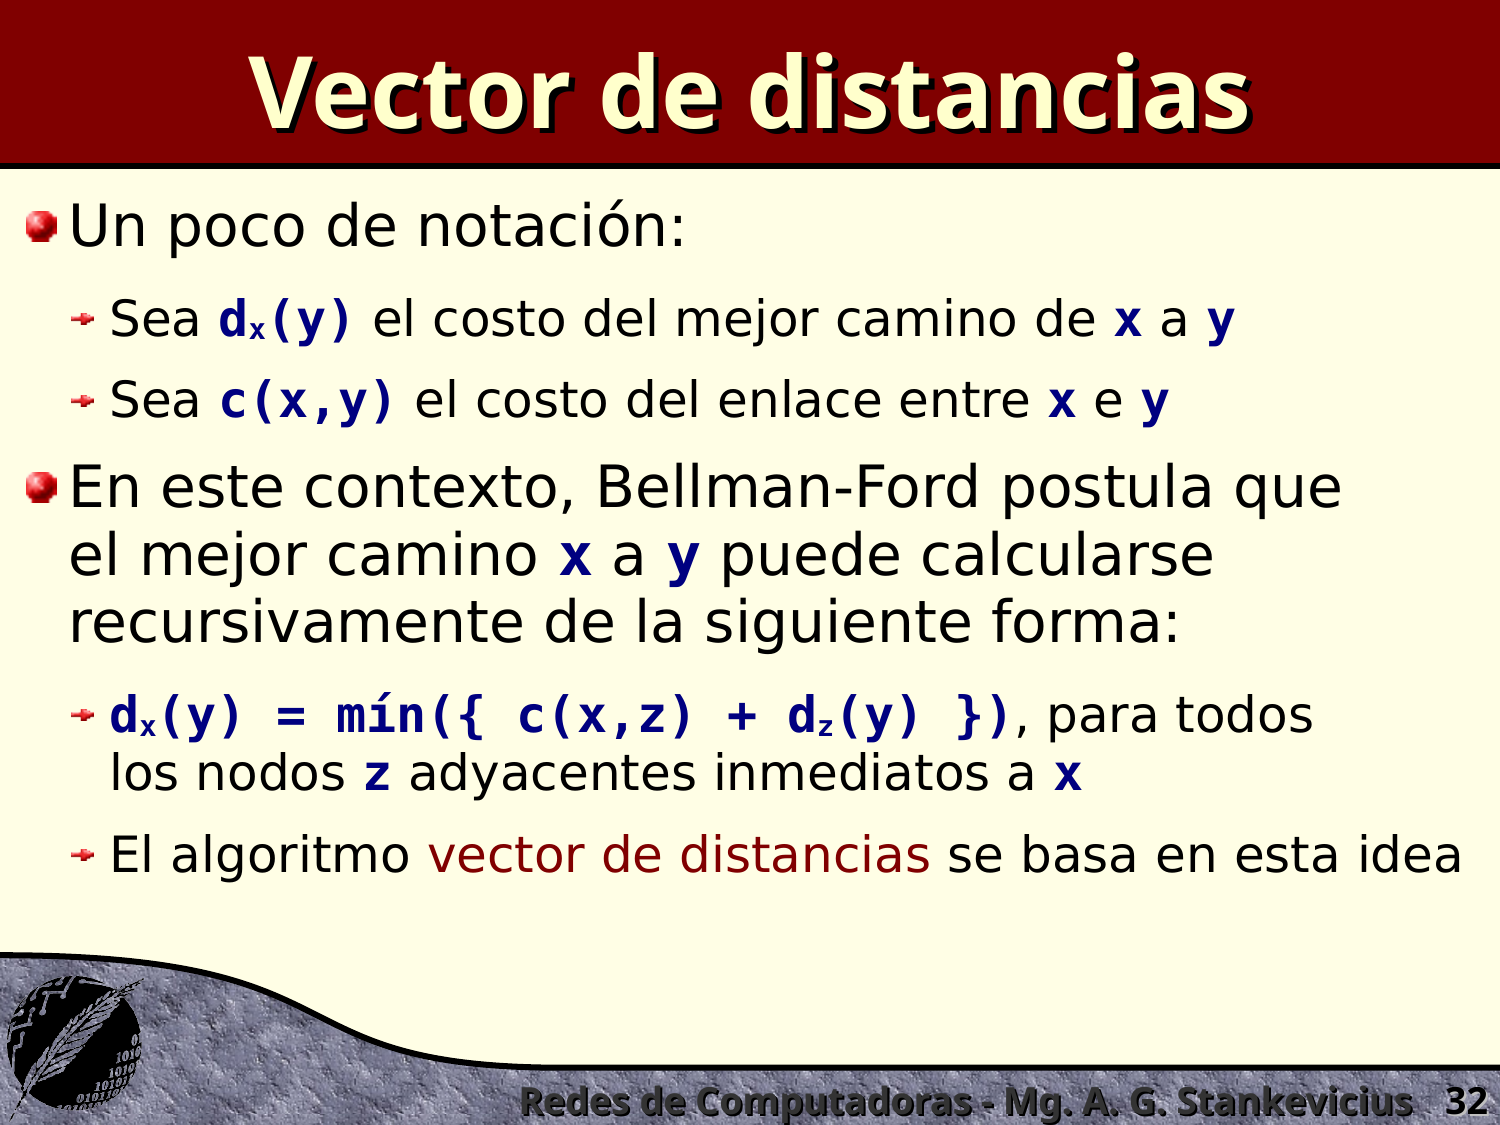

# Vector de distancias
Un poco de notación:
Sea dx(y) el costo del mejor camino de x a y
Sea c(x,y) el costo del enlace entre x e y
En este contexto, Bellman-Ford postula que
el mejor camino x a y puede calcularse recursivamente de la siguiente forma:
dx(y) = mín({ c(x,z) + dz(y) }), para todos
los nodos z adyacentes inmediatos a x
El algoritmo vector de distancias se basa en esta idea
32